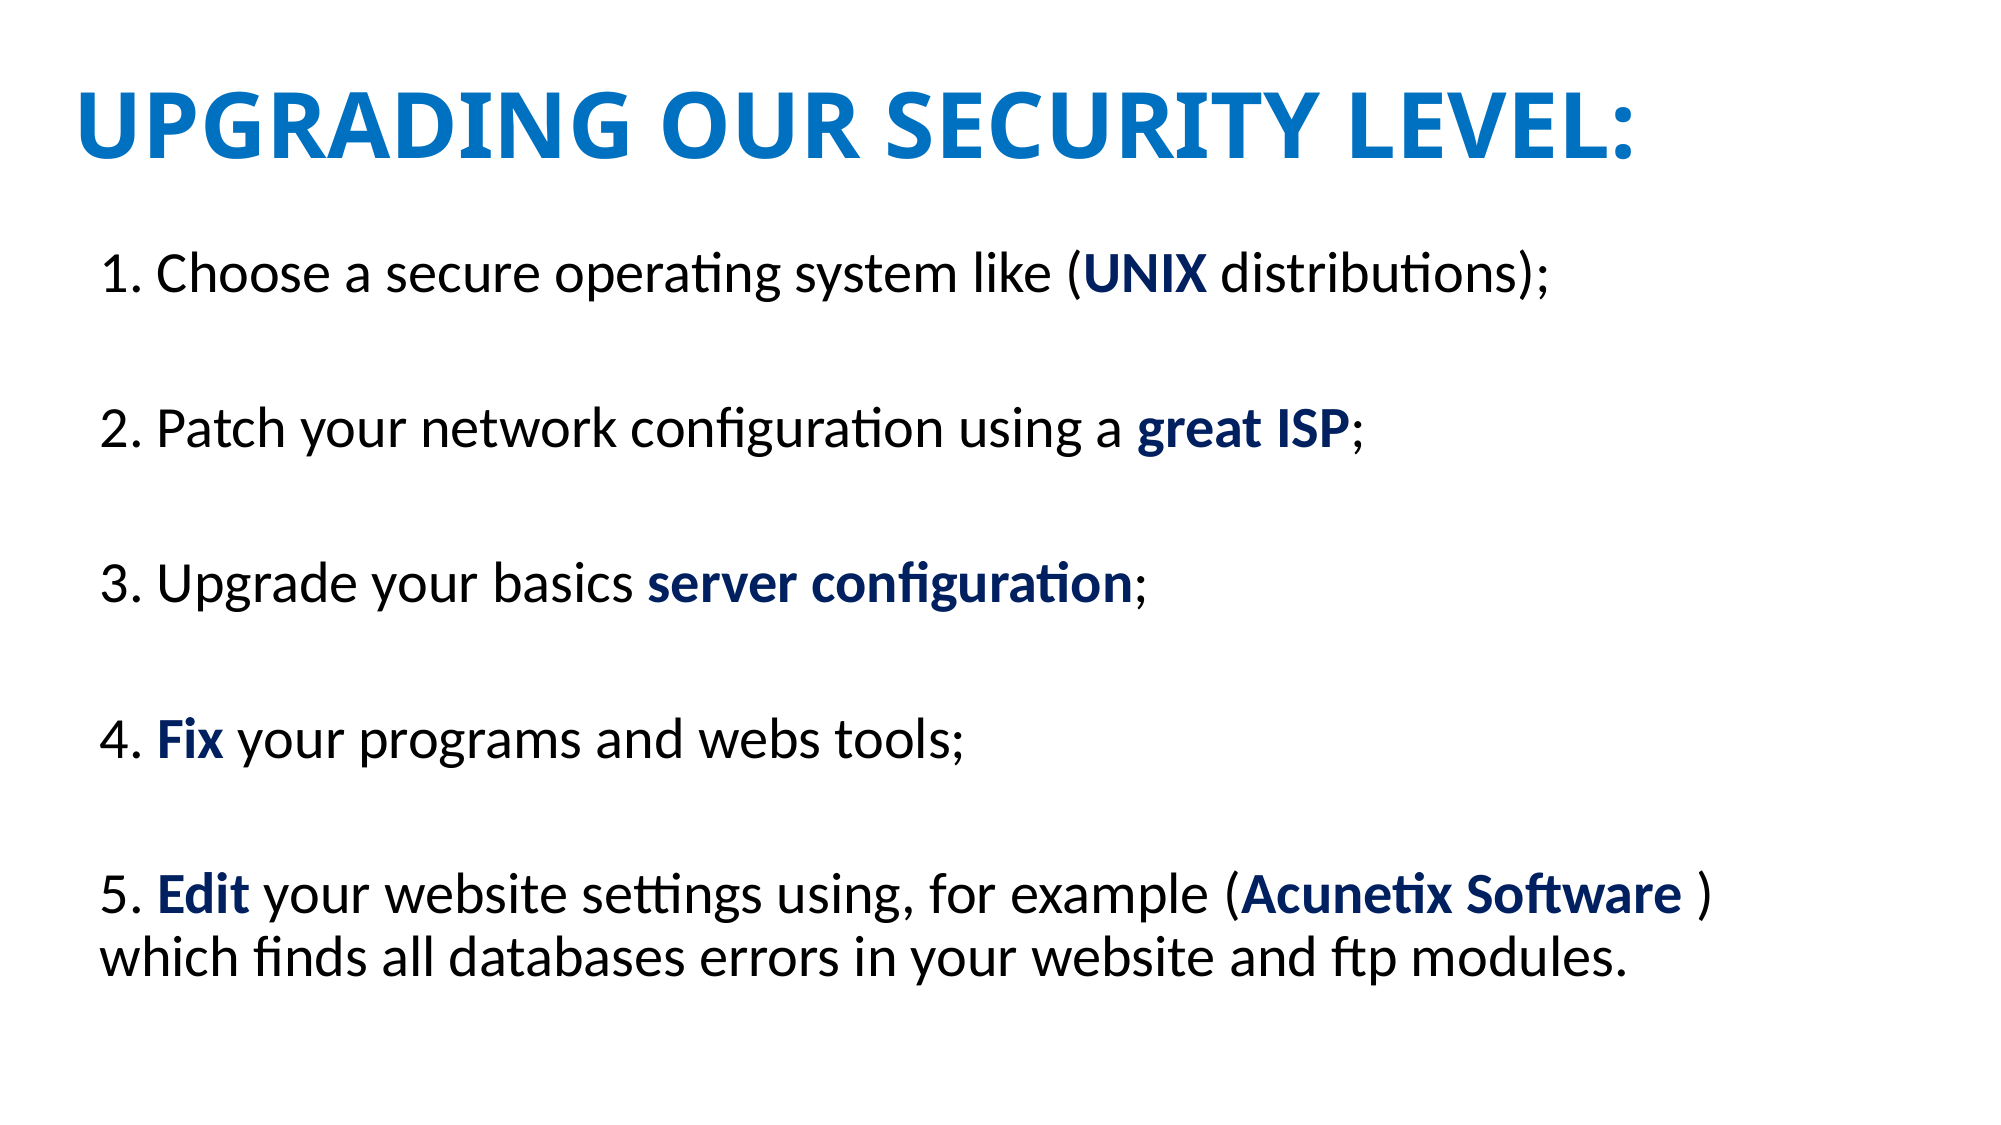

# UPGRADING OUR SECURITY LEVEL:
1. Choose a secure operating system like (UNIX distributions);
2. Patch your network configuration using a great ISP;
3. Upgrade your basics server configuration;
4. Fix your programs and webs tools;
5. Edit your website settings using, for example (Acunetix Software ) which finds all databases errors in your website and ftp modules.